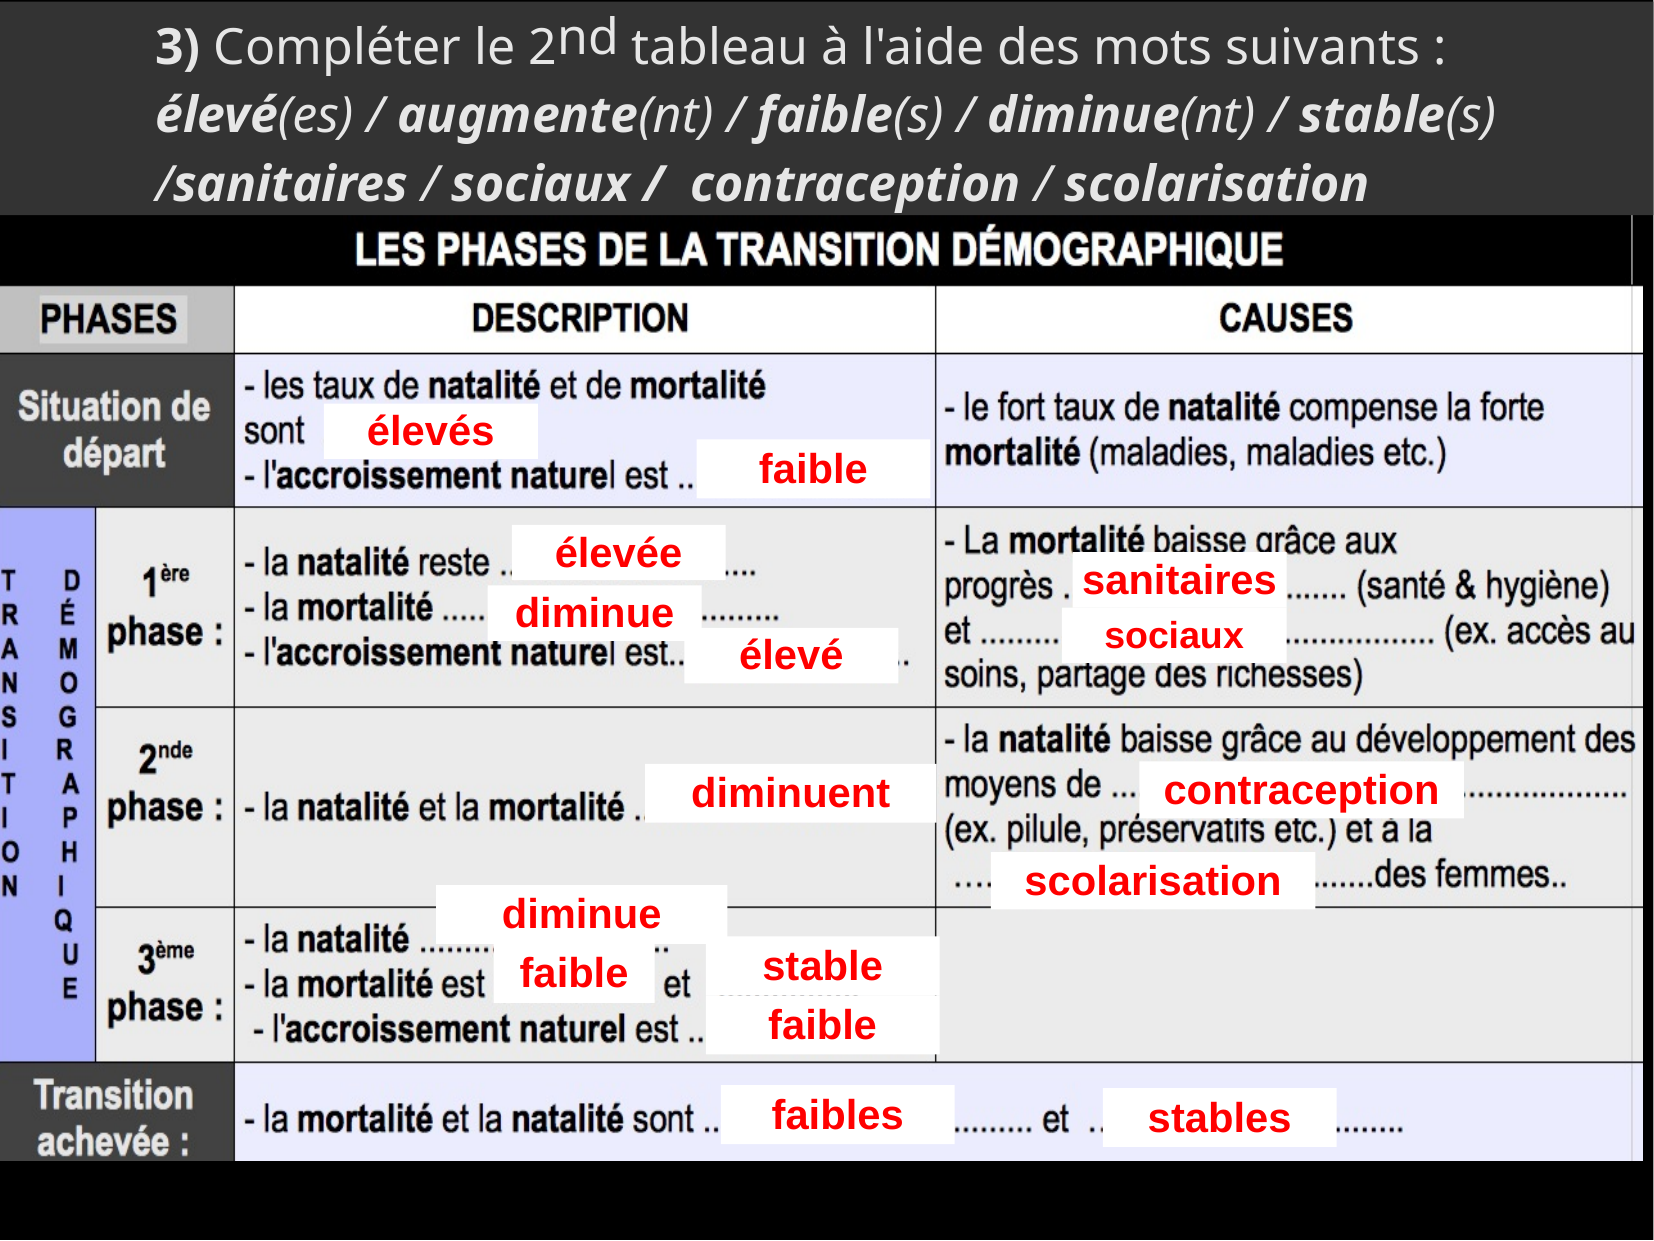

3) Compléter le 2nd tableau à l'aide des mots suivants :
élevé(es) / augmente(nt) / faible(s) / diminue(nt) / stable(s)
/sanitaires / sociaux / contraception / scolarisation
élevés
faible
élevée
sanitaires
diminue
sociaux
élevé
contraception
diminuent
scolarisation
diminue
stable
faible
faible
faibles
stables